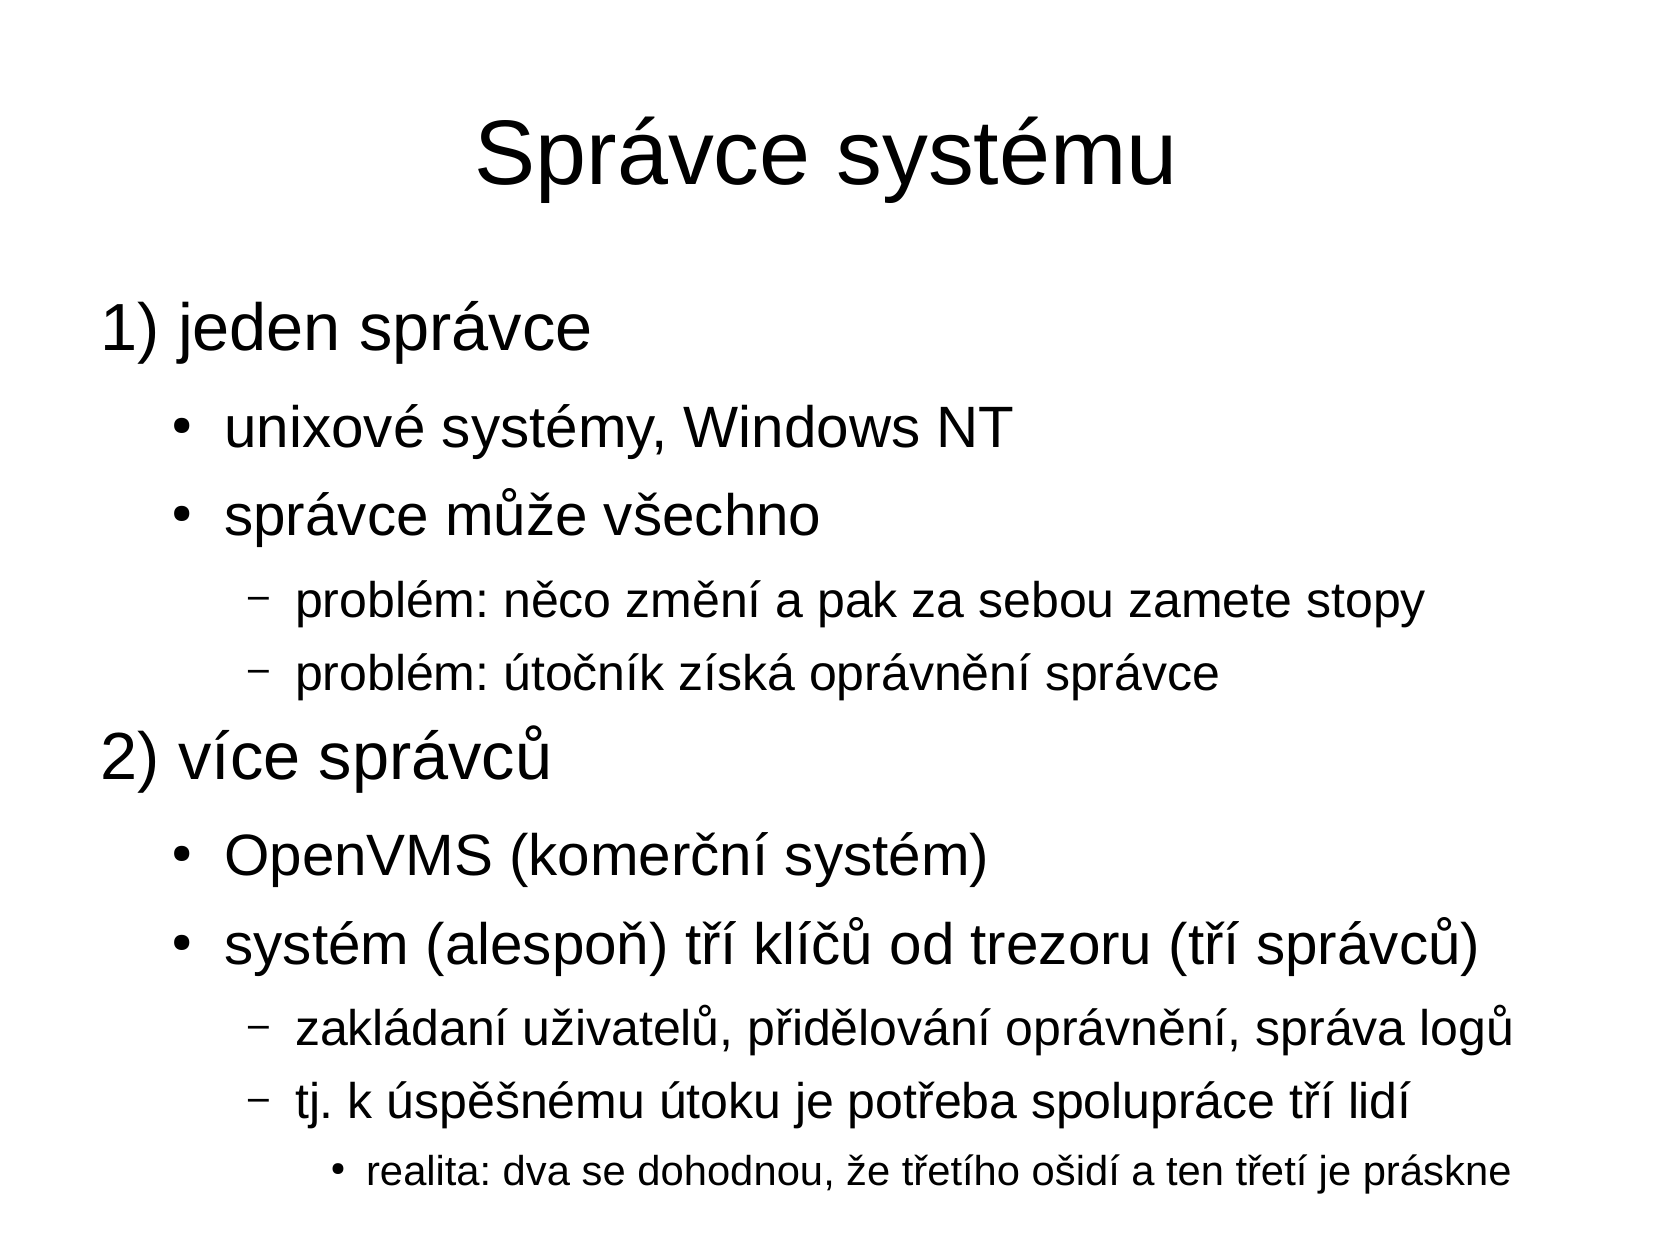

# Správce systému
 jeden správce
unixové systémy, Windows NT
správce může všechno
problém: něco změní a pak za sebou zamete stopy
problém: útočník získá oprávnění správce
 více správců
OpenVMS (komerční systém)
systém (alespoň) tří klíčů od trezoru (tří správců)
zakládaní uživatelů, přidělování oprávnění, správa logů
tj. k úspěšnému útoku je potřeba spolupráce tří lidí
realita: dva se dohodnou, že třetího ošidí a ten třetí je práskne